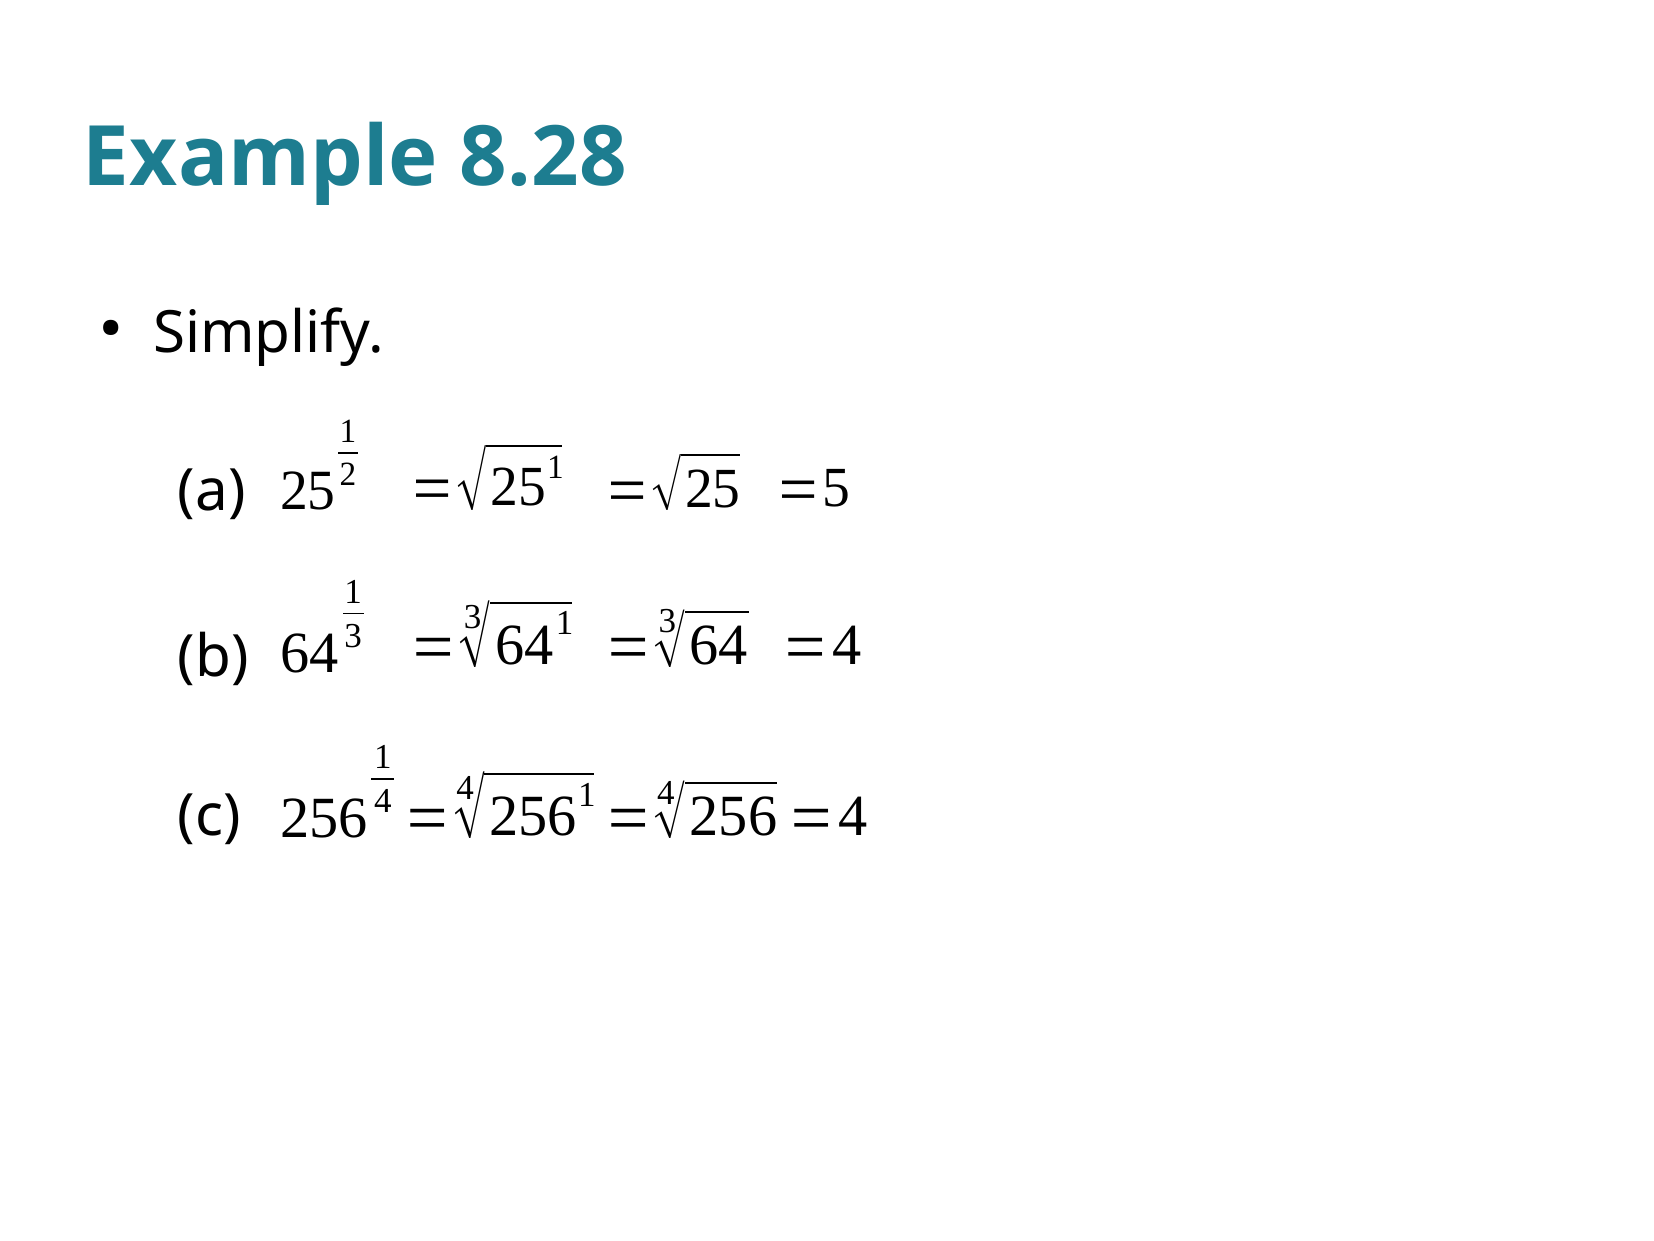

# Example 8.28
Simplify.
(a)
(b)
(c)